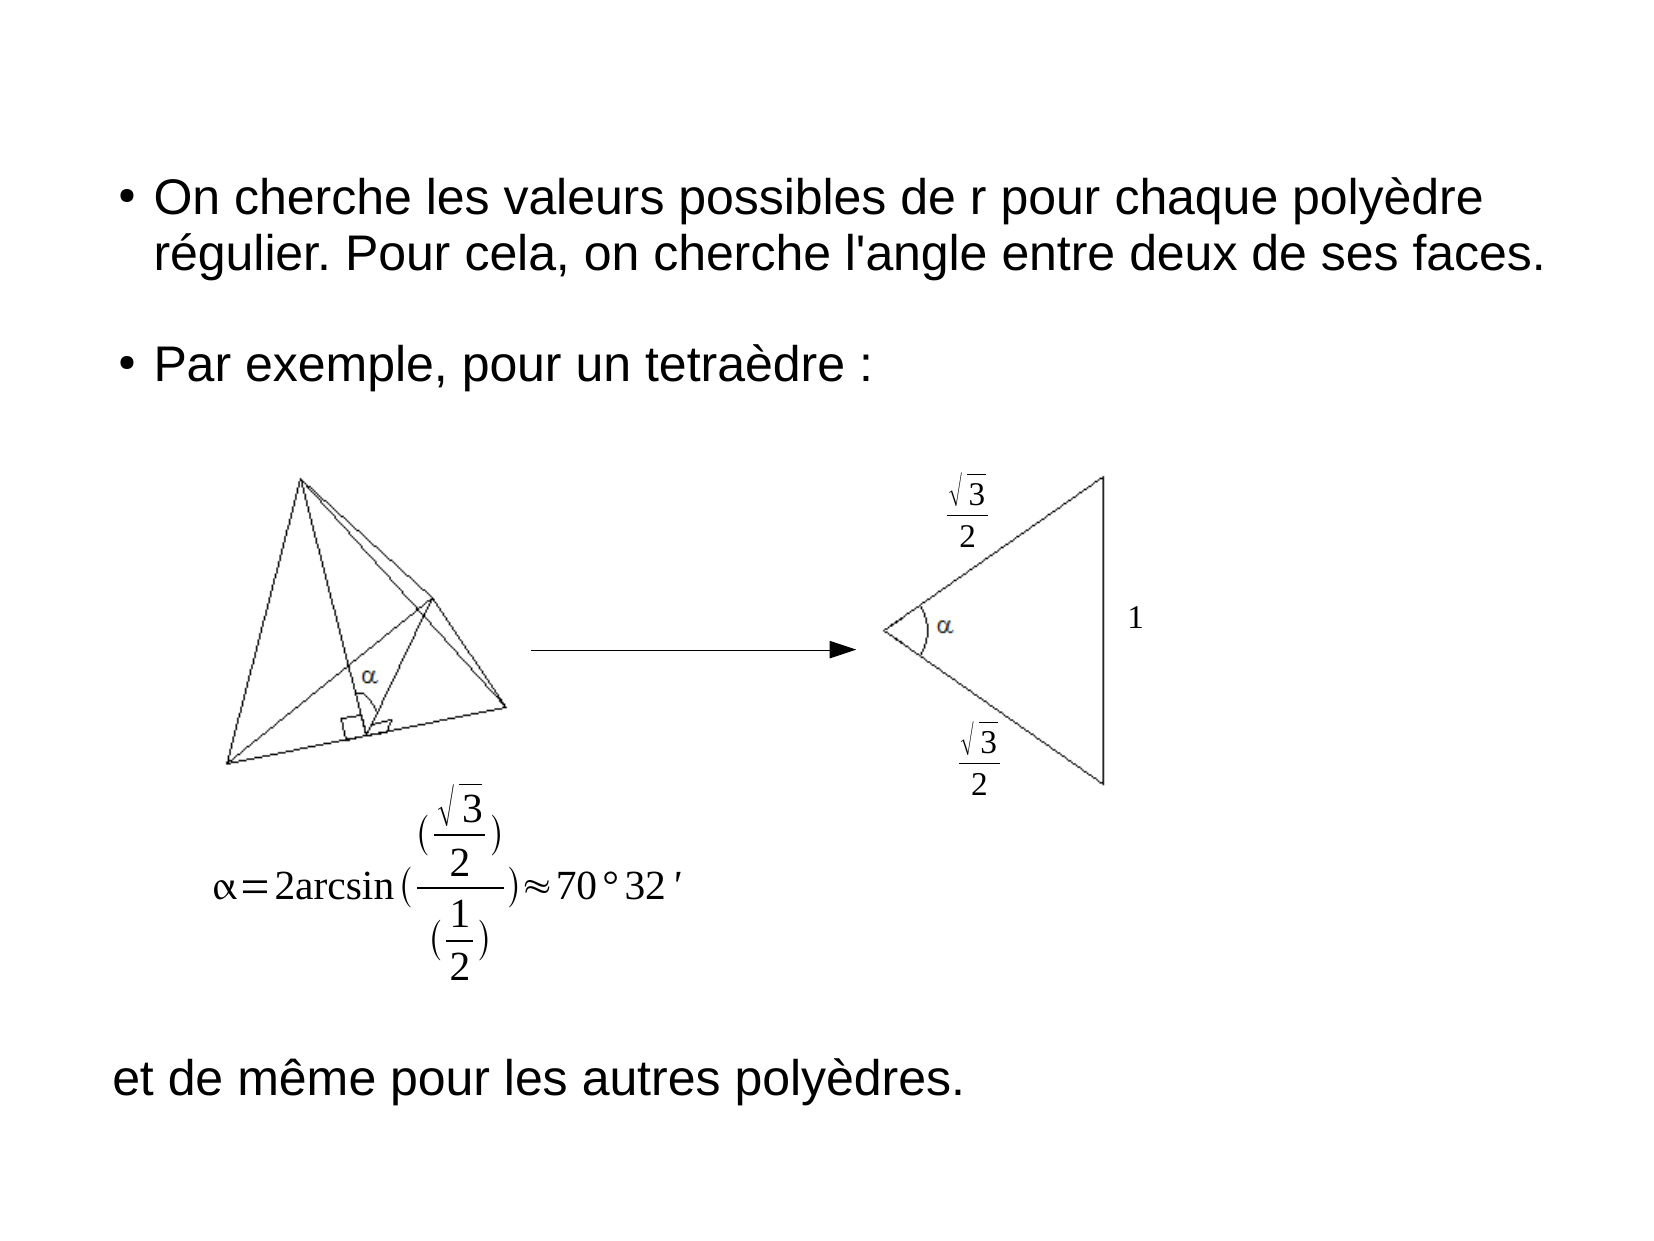

# On cherche les valeurs possibles de r pour chaque polyèdre régulier. Pour cela, on cherche l'angle entre deux de ses faces.
Par exemple, pour un tetraèdre :
et de même pour les autres polyèdres.